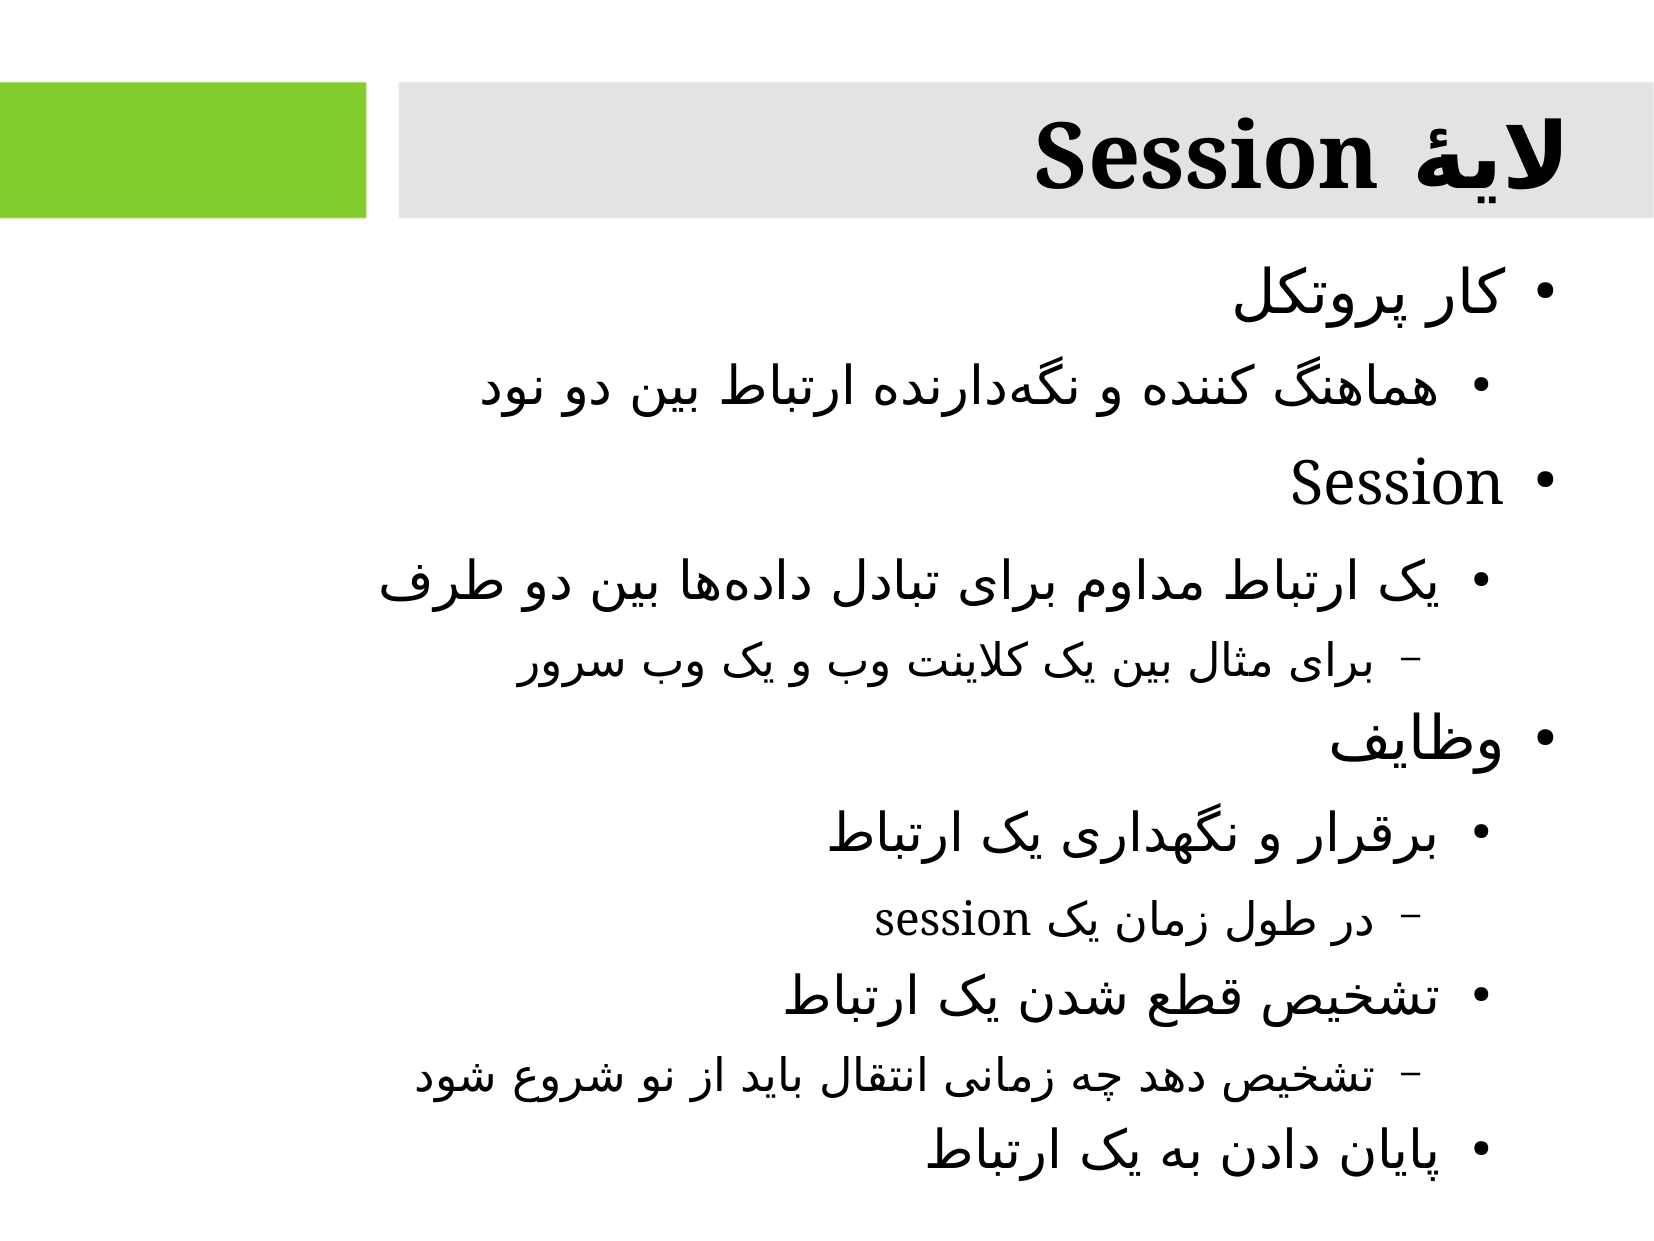

# لایهٔ Session
کار پروتکل
هماهنگ کننده و نگه‌دارنده ارتباط بین دو نود
Session
یک ارتباط مداوم برای تبادل داده‌ها بین دو طرف
برای مثال بین یک کلاینت وب و یک وب سرور
وظایف
برقرار و نگهداری یک ارتباط
در طول زمان یک session
تشخیص قطع شدن یک ارتباط
تشخیص دهد چه زمانی انتقال باید از نو شروع شود
پایان دادن به یک ارتباط